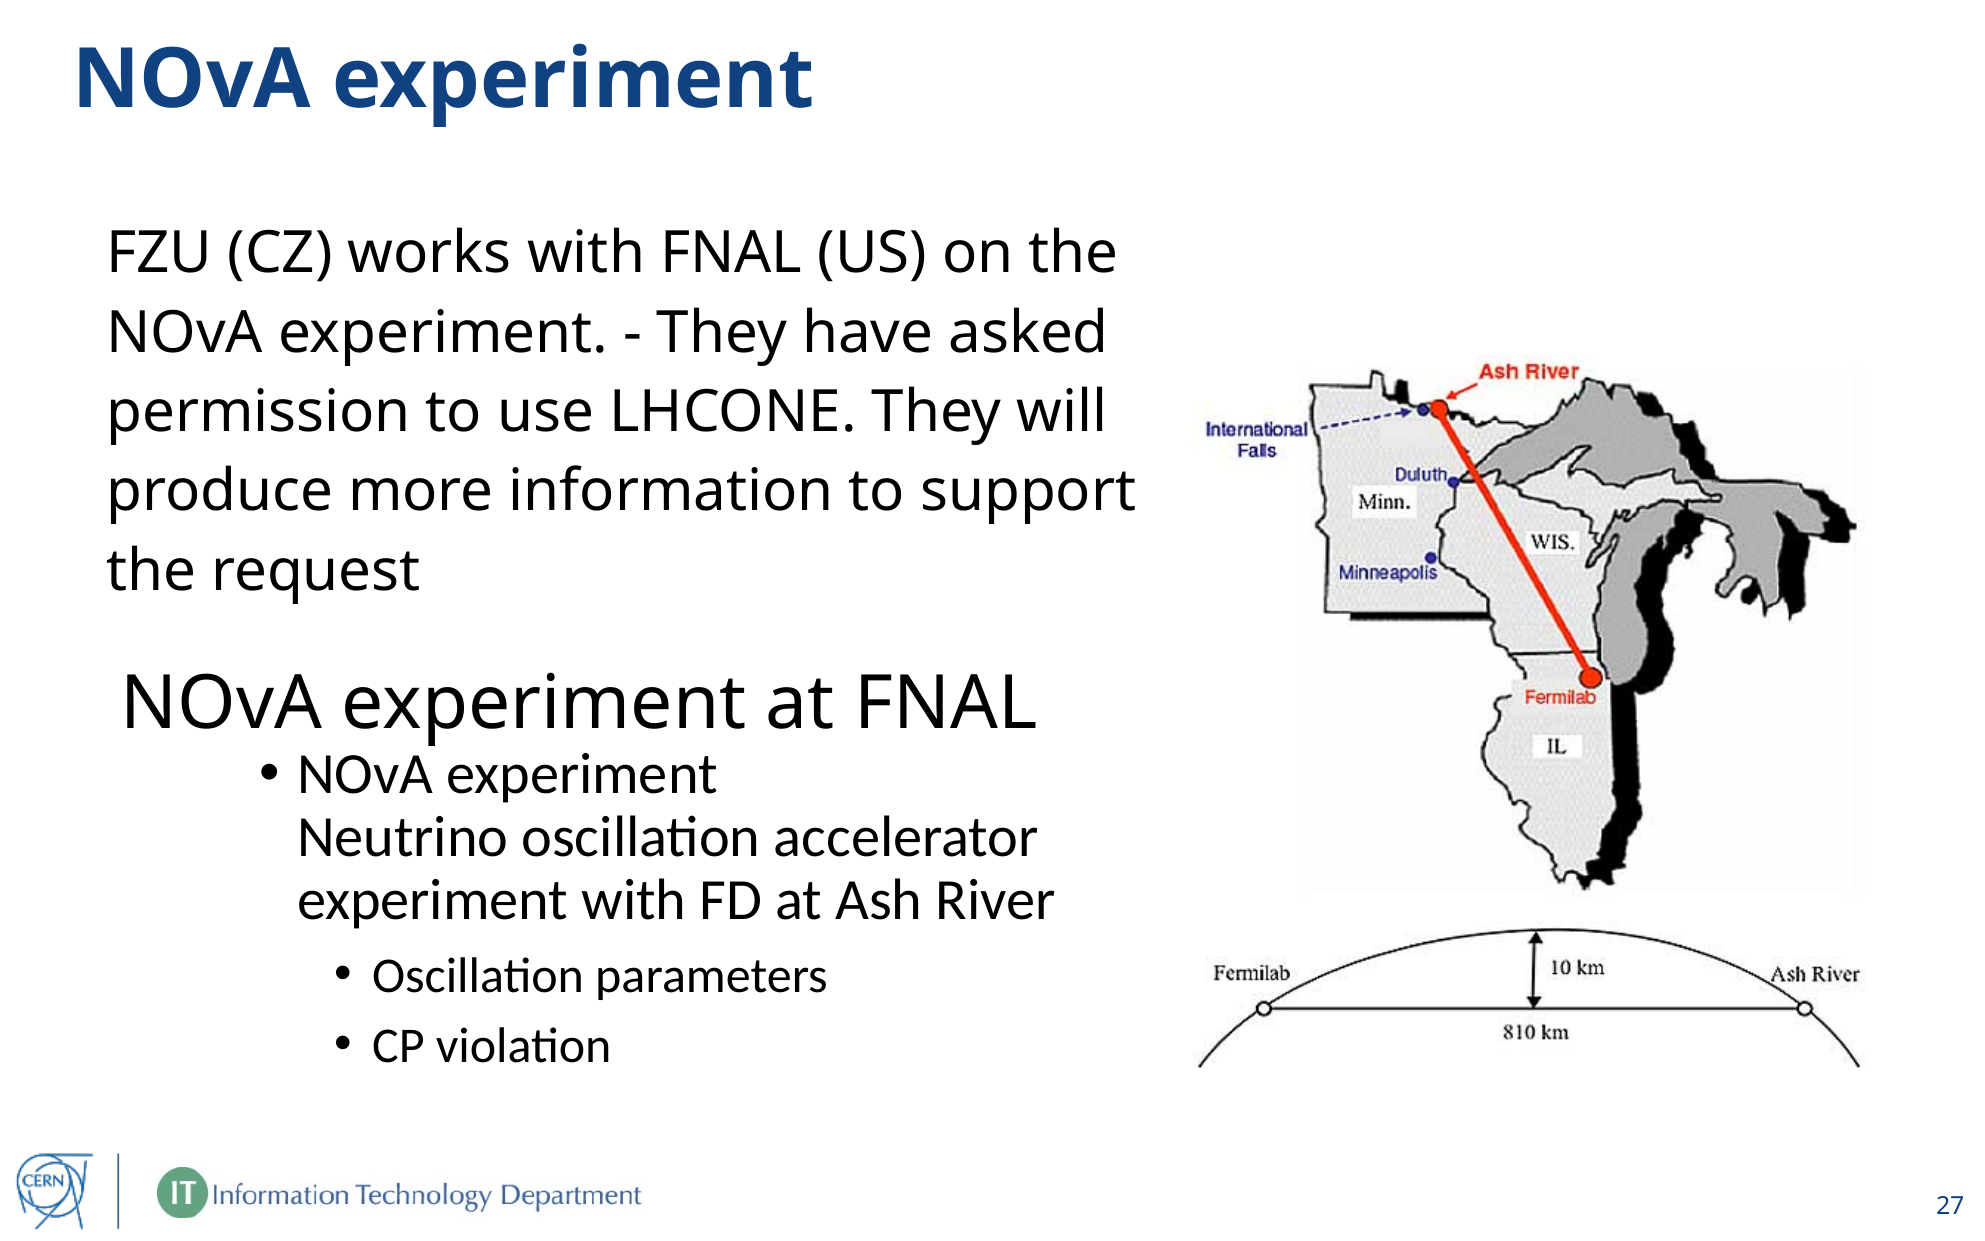

# NOvA experiment
FZU (CZ) works with FNAL (US) on the NOvA experiment. - They have asked permission to use LHCONE. They will produce more information to support the request
NOvA experiment at FNAL
NOvA experiment
Neutrino oscillation accelerator experiment with FD at Ash River
Oscillation parameters
CP violation